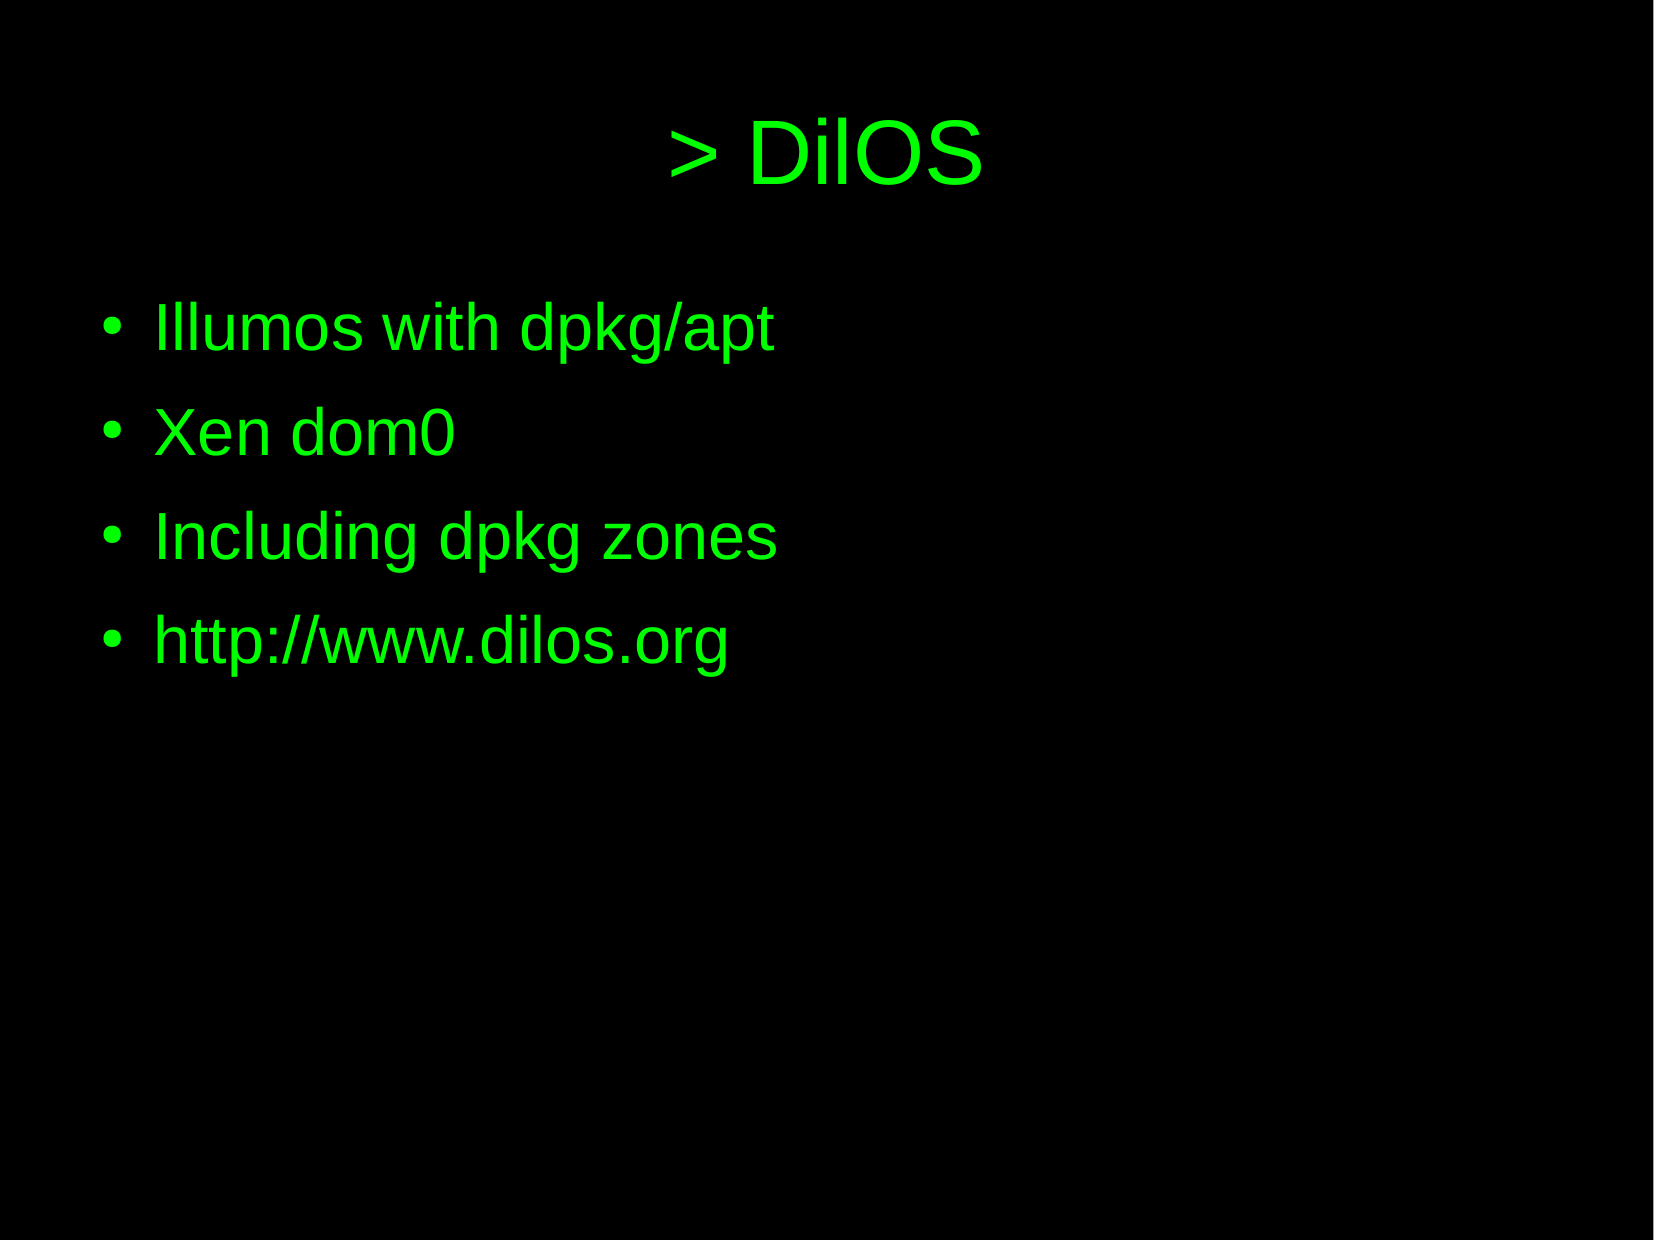

# > DilOS
Illumos with dpkg/apt
Xen dom0
Including dpkg zones
http://www.dilos.org